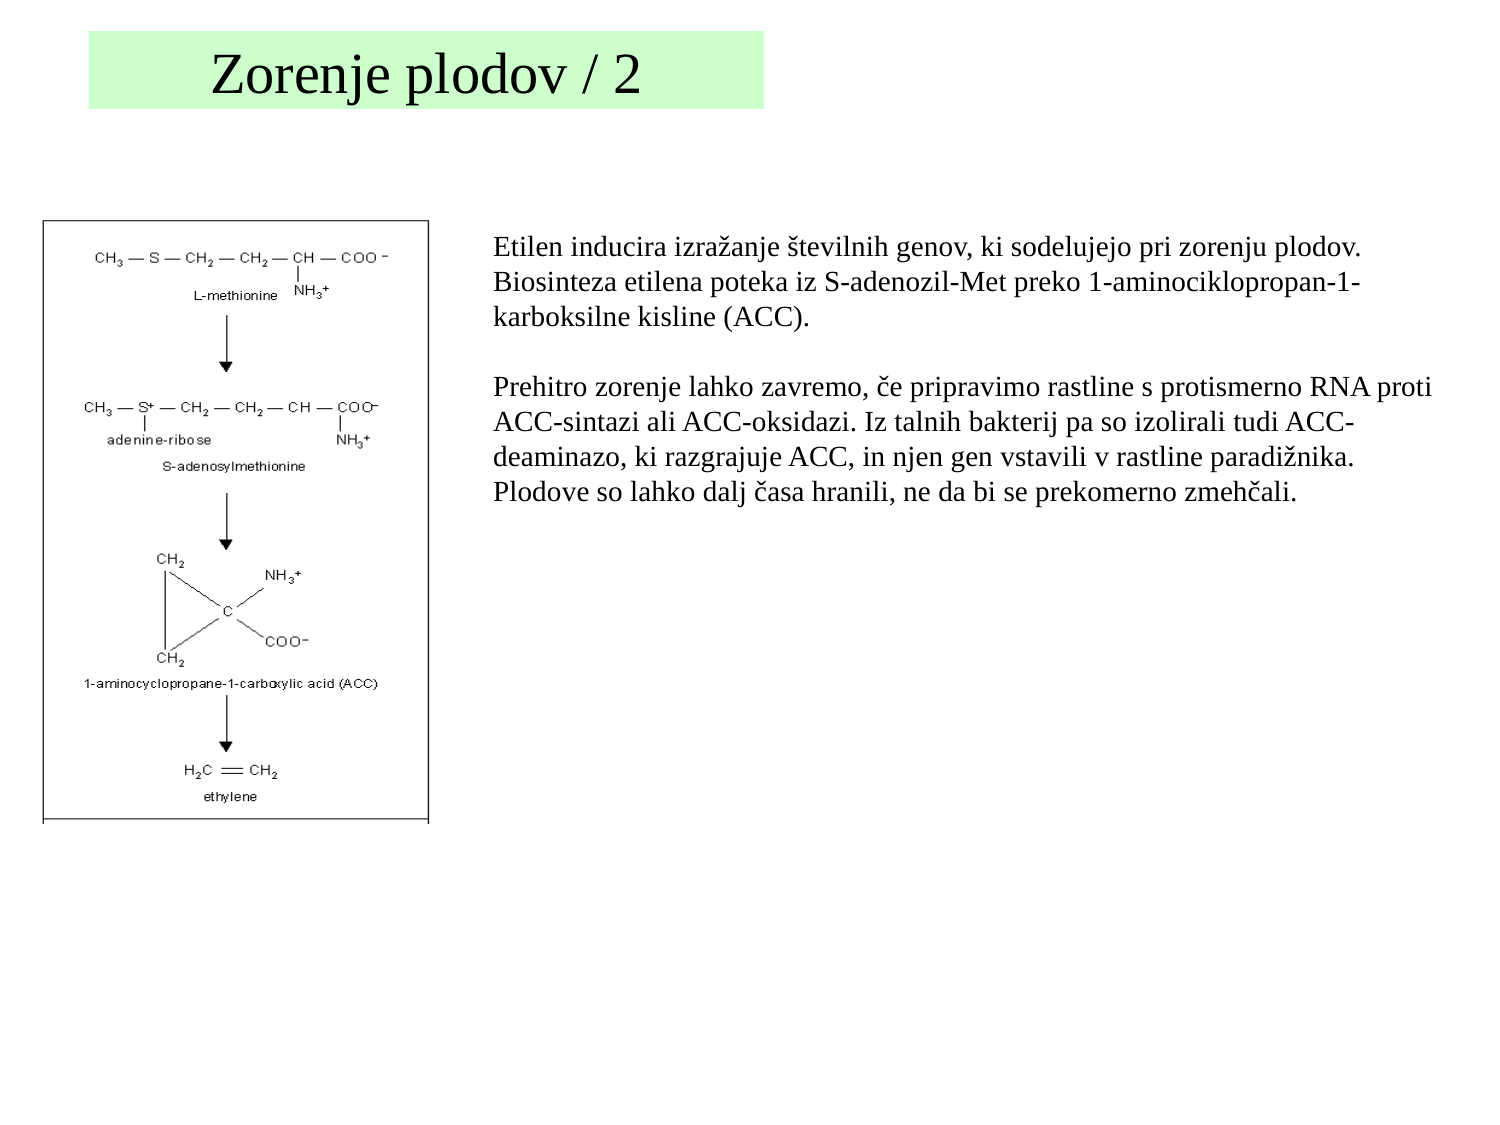

# Zorenje plodov / 2
Etilen inducira izražanje številnih genov, ki sodelujejo pri zorenju plodov. Biosinteza etilena poteka iz S-adenozil-Met preko 1-aminociklopropan-1-karboksilne kisline (ACC).
Prehitro zorenje lahko zavremo, če pripravimo rastline s protismerno RNA proti ACC-sintazi ali ACC-oksidazi. Iz talnih bakterij pa so izolirali tudi ACC-deaminazo, ki razgrajuje ACC, in njen gen vstavili v rastline paradižnika. Plodove so lahko dalj časa hranili, ne da bi se prekomerno zmehčali.